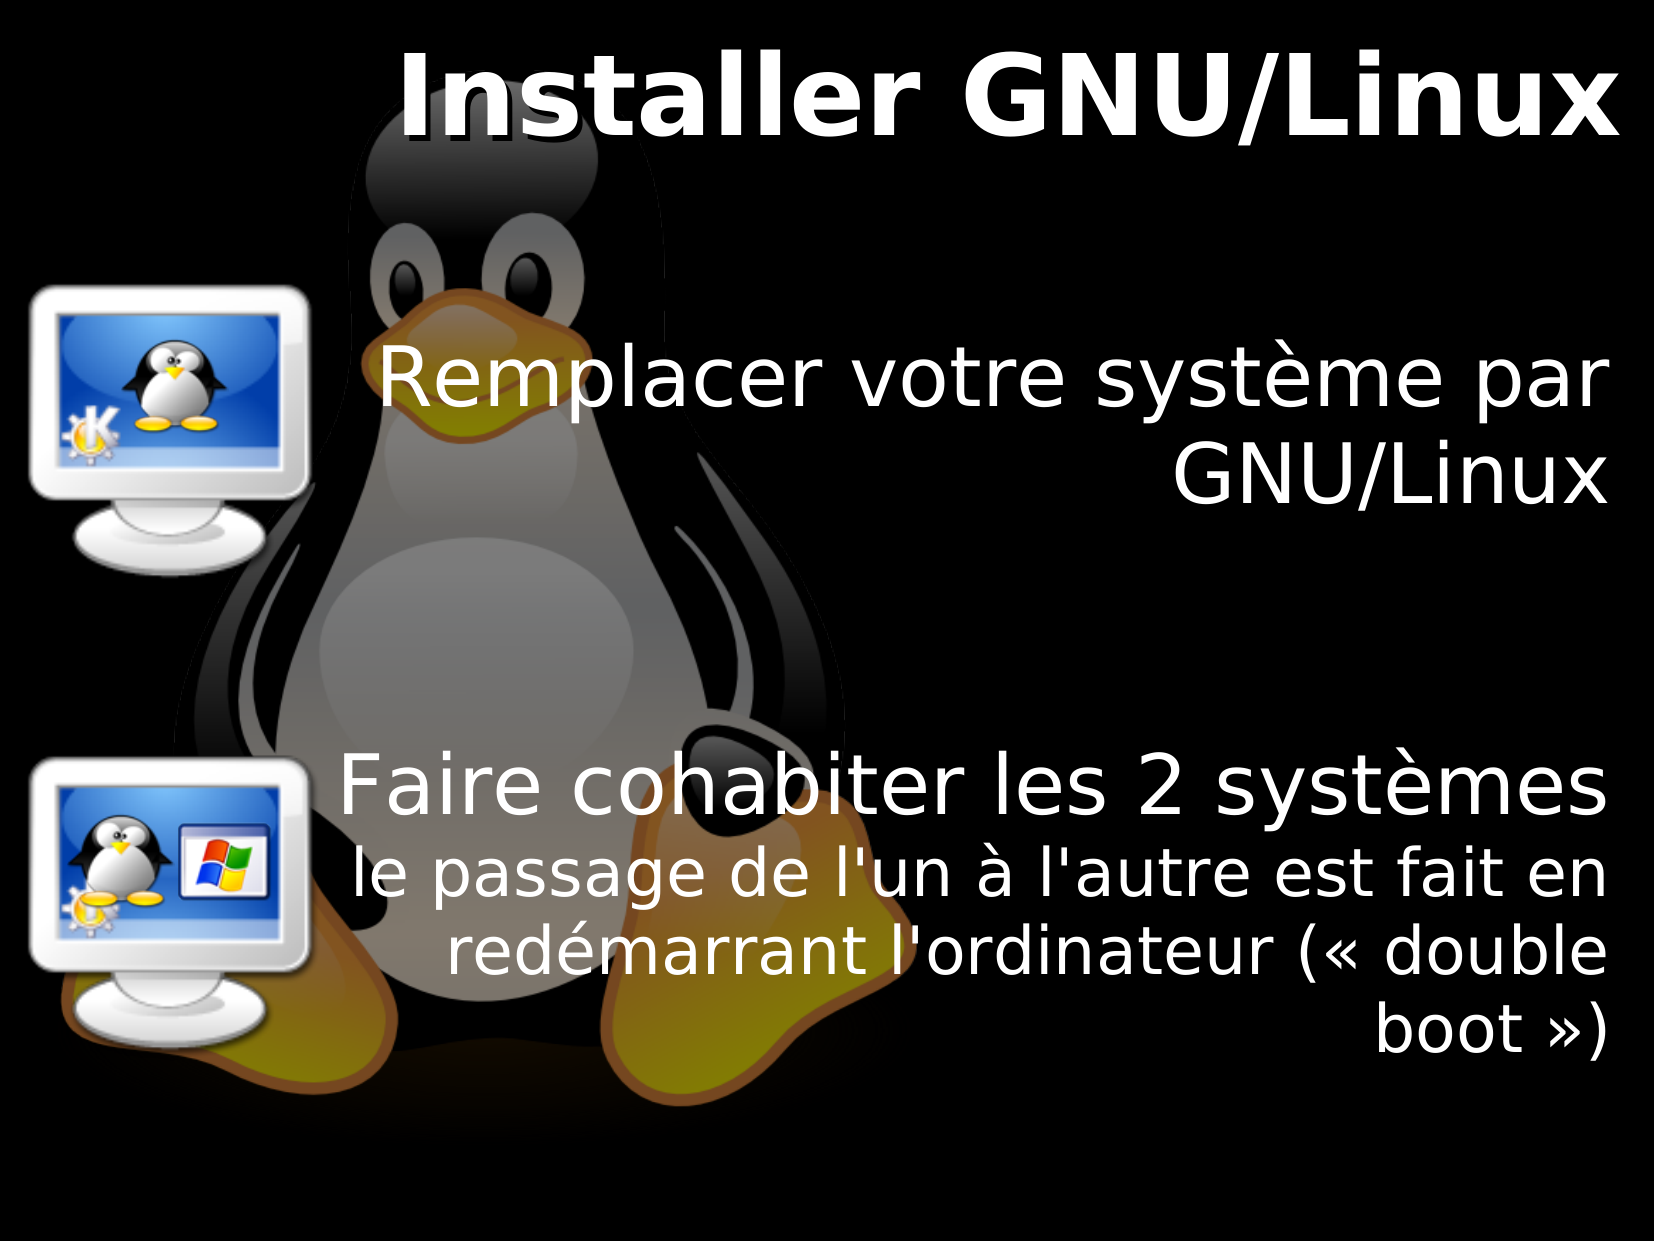

# Installer GNU/Linux
Remplacer votre système par GNU/Linux
Faire cohabiter les 2 systèmes le passage de l'un à l'autre est fait en redémarrant l'ordinateur (« double boot »)